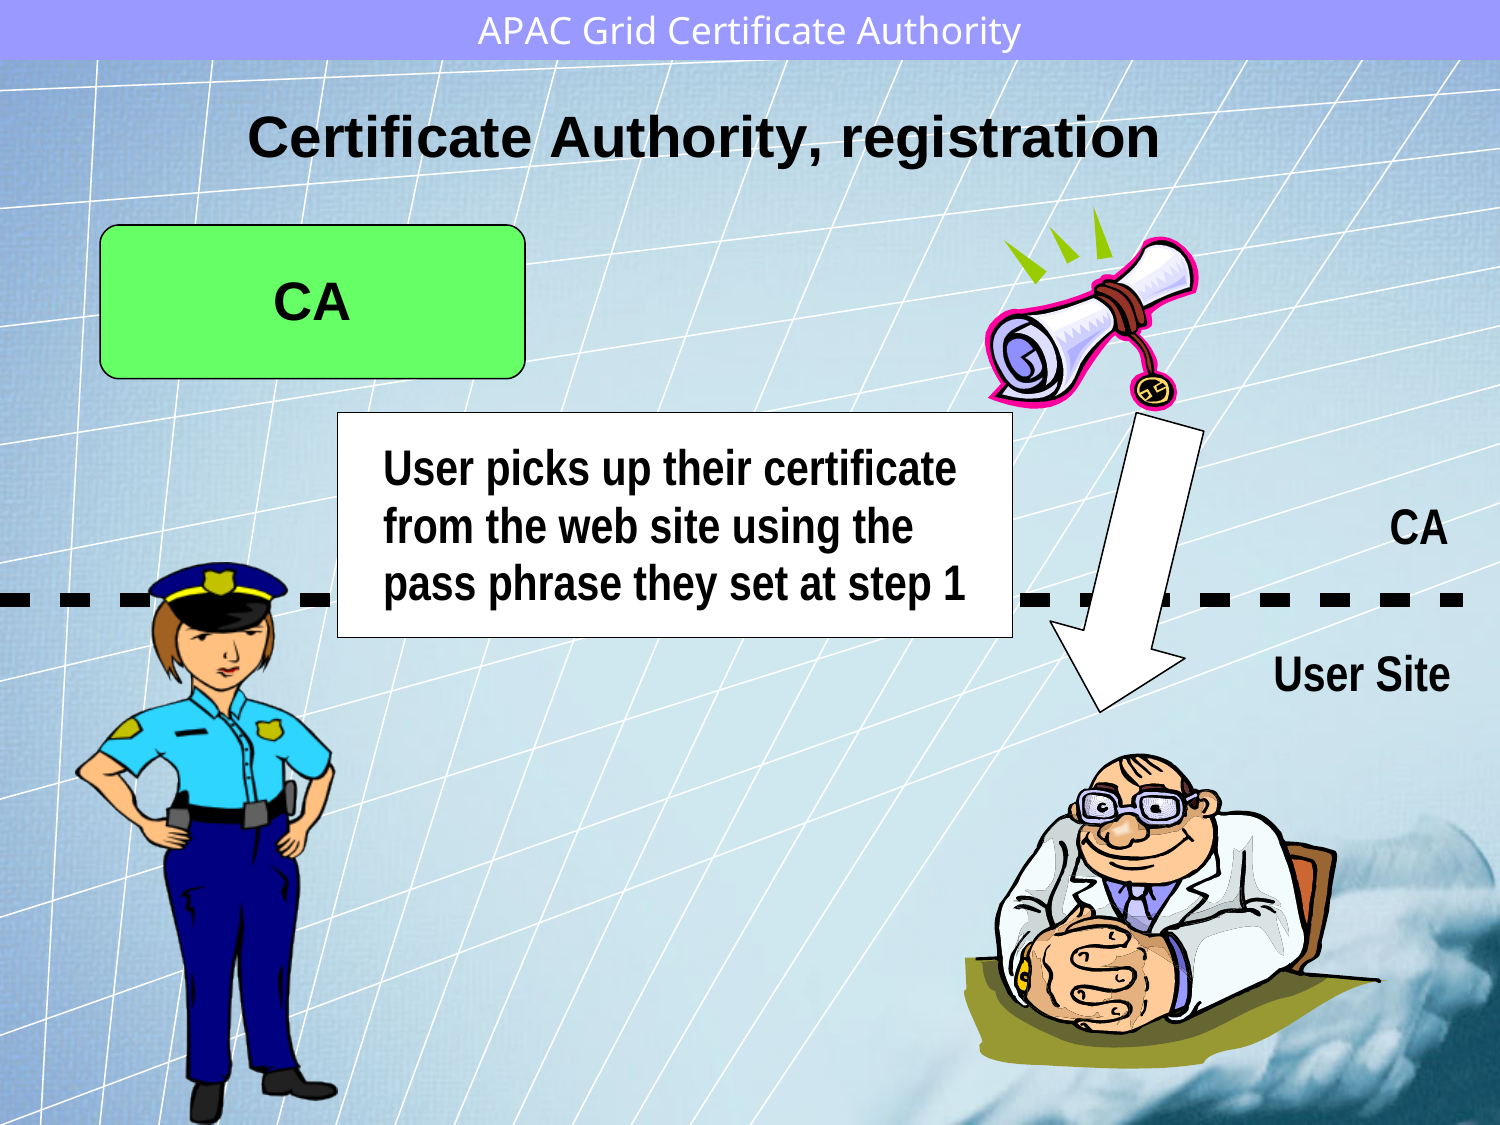

# Certificate Authority, registration
CA
User picks up their certificate
from the web site using the
pass phrase they set at step 1
CA
User Site